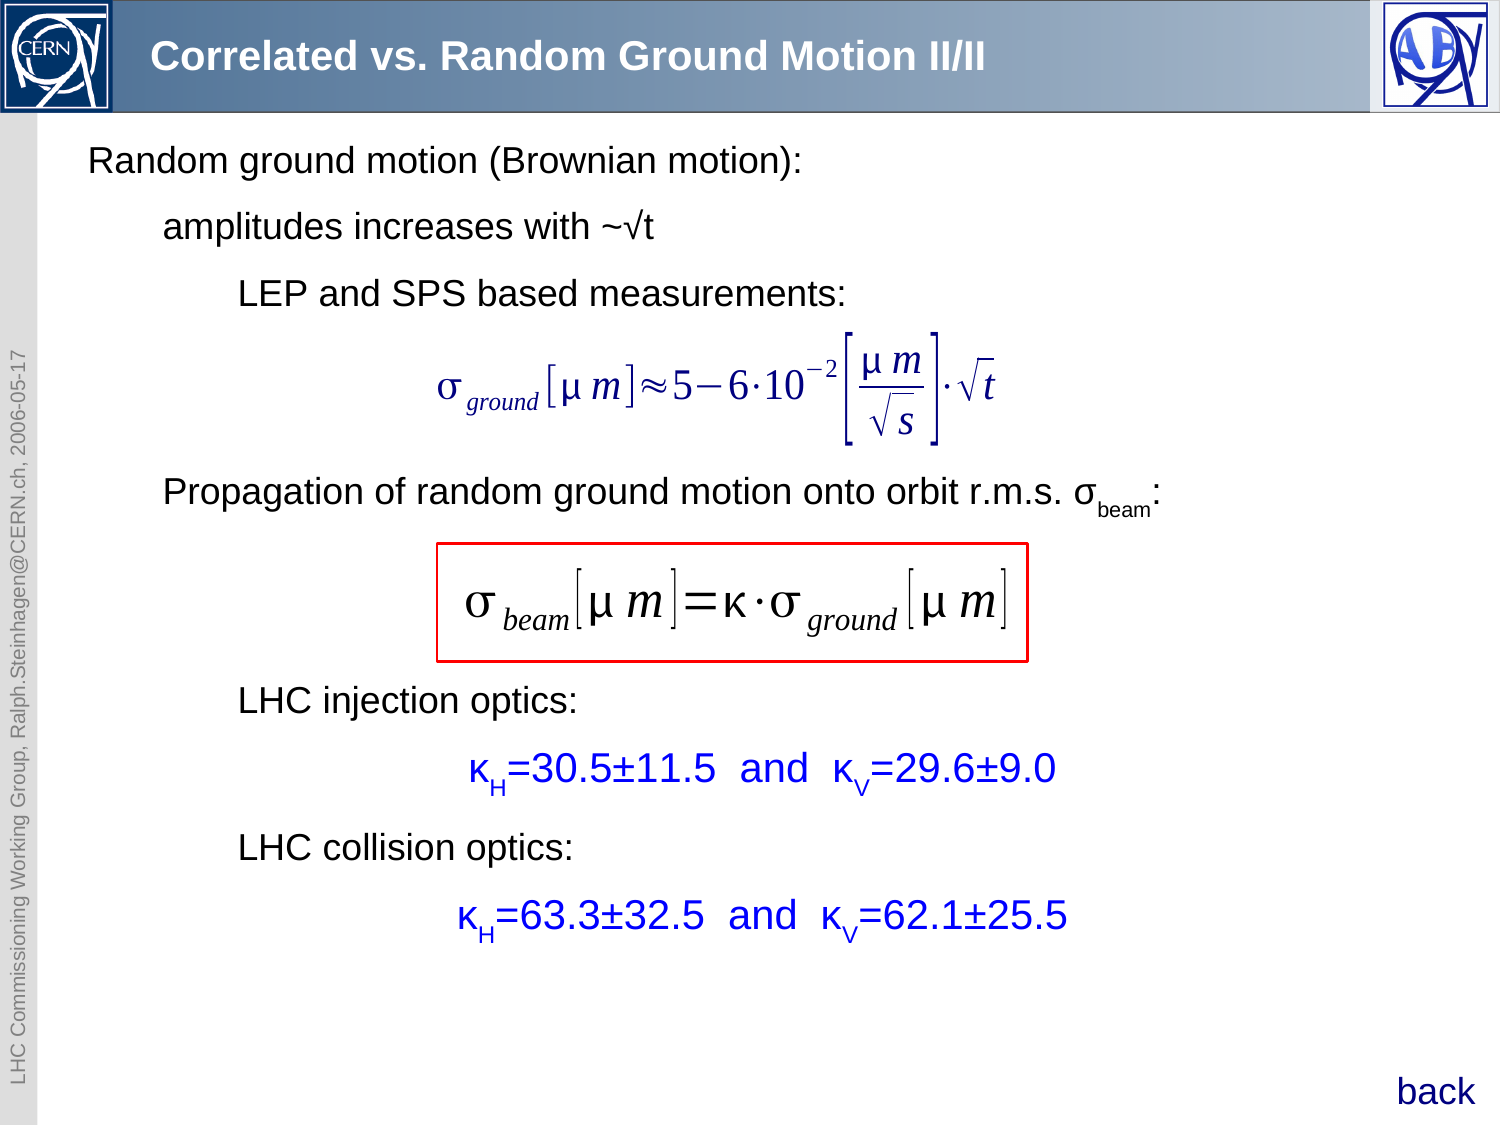

# Correlated vs. Random Ground Motion II/II
Random ground motion (Brownian motion):
amplitudes increases with ~√t
LEP and SPS based measurements:
Propagation of random ground motion onto orbit r.m.s. σbeam:
LHC injection optics:
κH=30.5±11.5 and κV=29.6±9.0
LHC collision optics:
κH=63.3±32.5 and κV=62.1±25.5
back